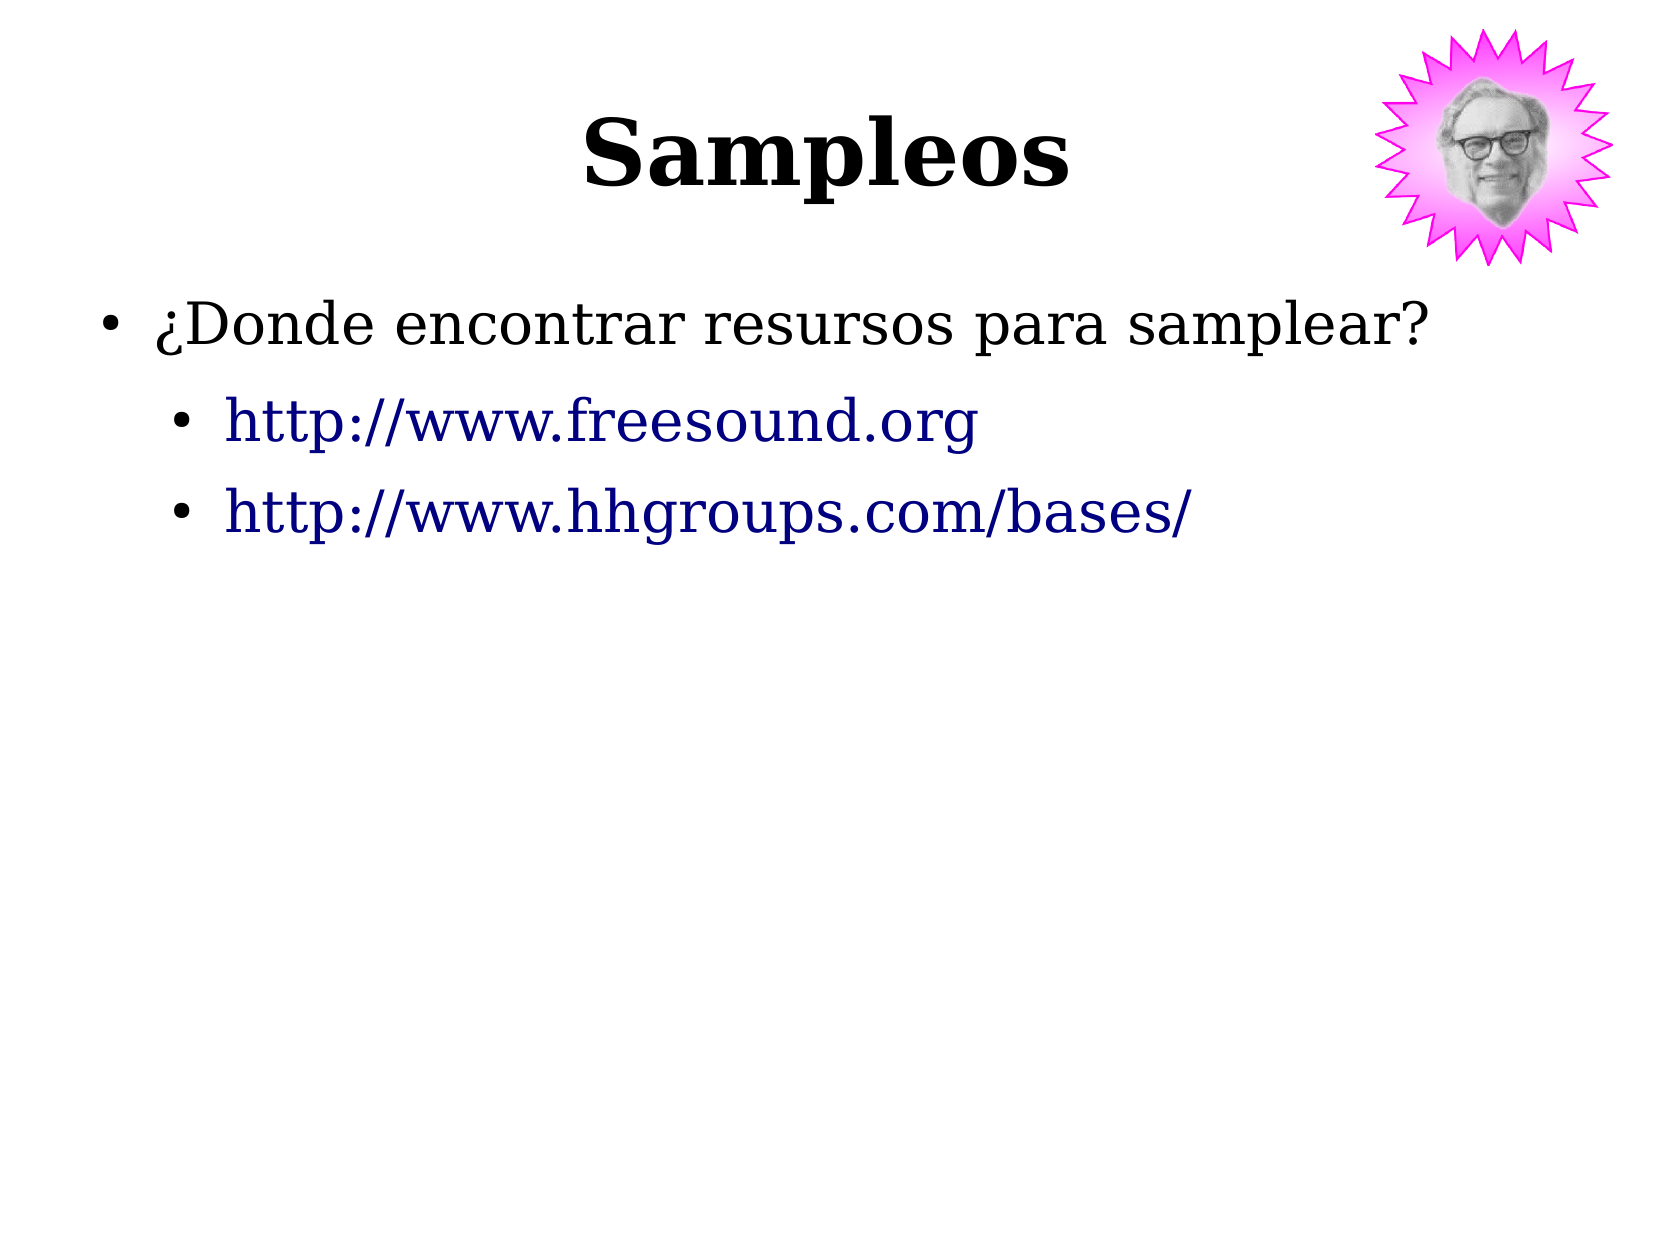

# Sampleos
¿Donde encontrar resursos para samplear?
http://www.freesound.org
http://www.hhgroups.com/bases/